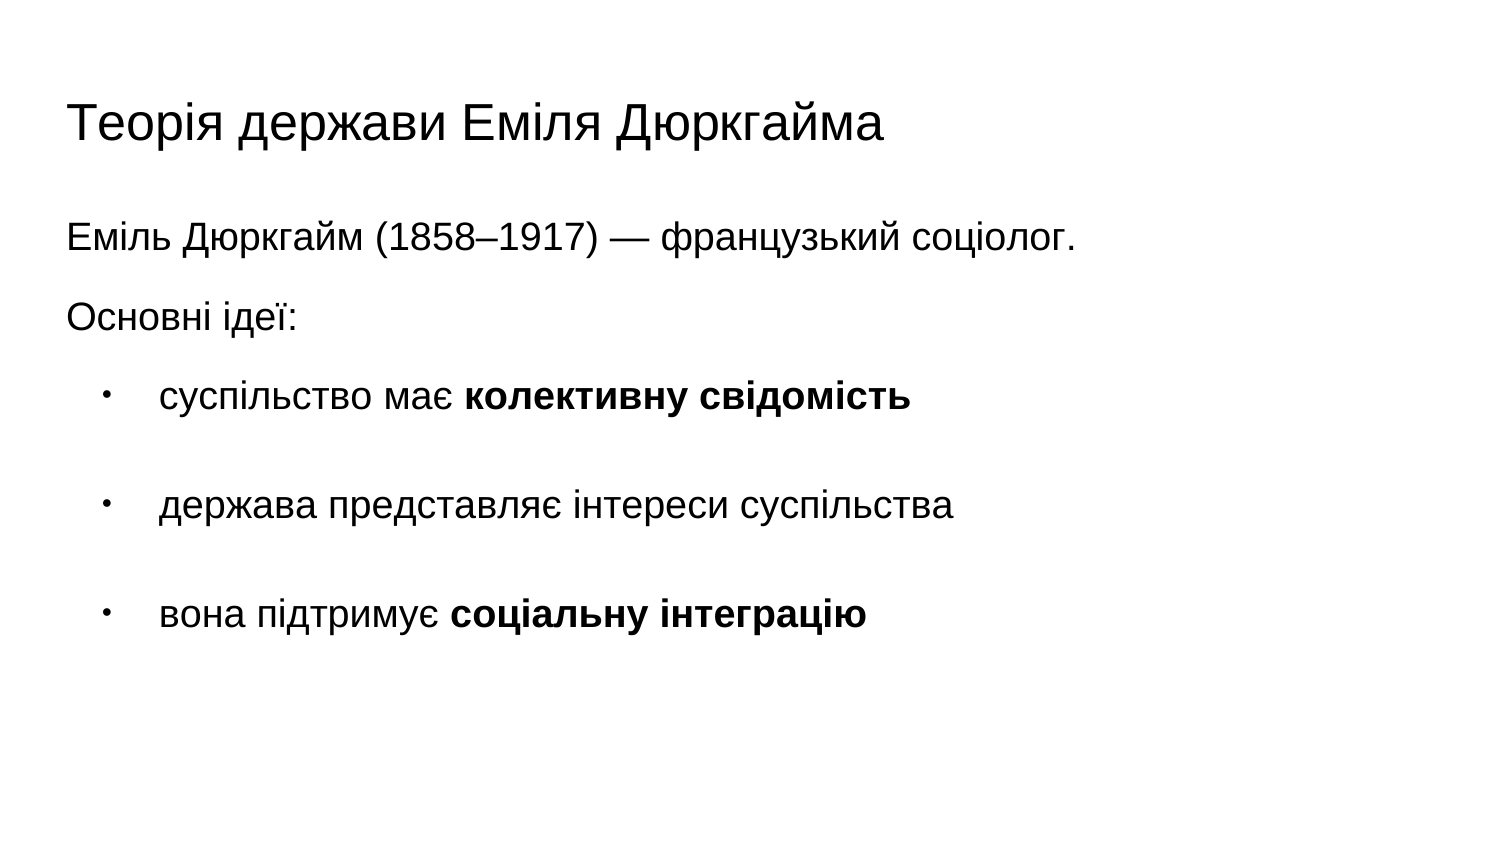

# Теорія держави Еміля Дюркгайма
Еміль Дюркгайм (1858–1917) — французький соціолог.
Основні ідеї:
суспільство має колективну свідомість
держава представляє інтереси суспільства
вона підтримує соціальну інтеграцію